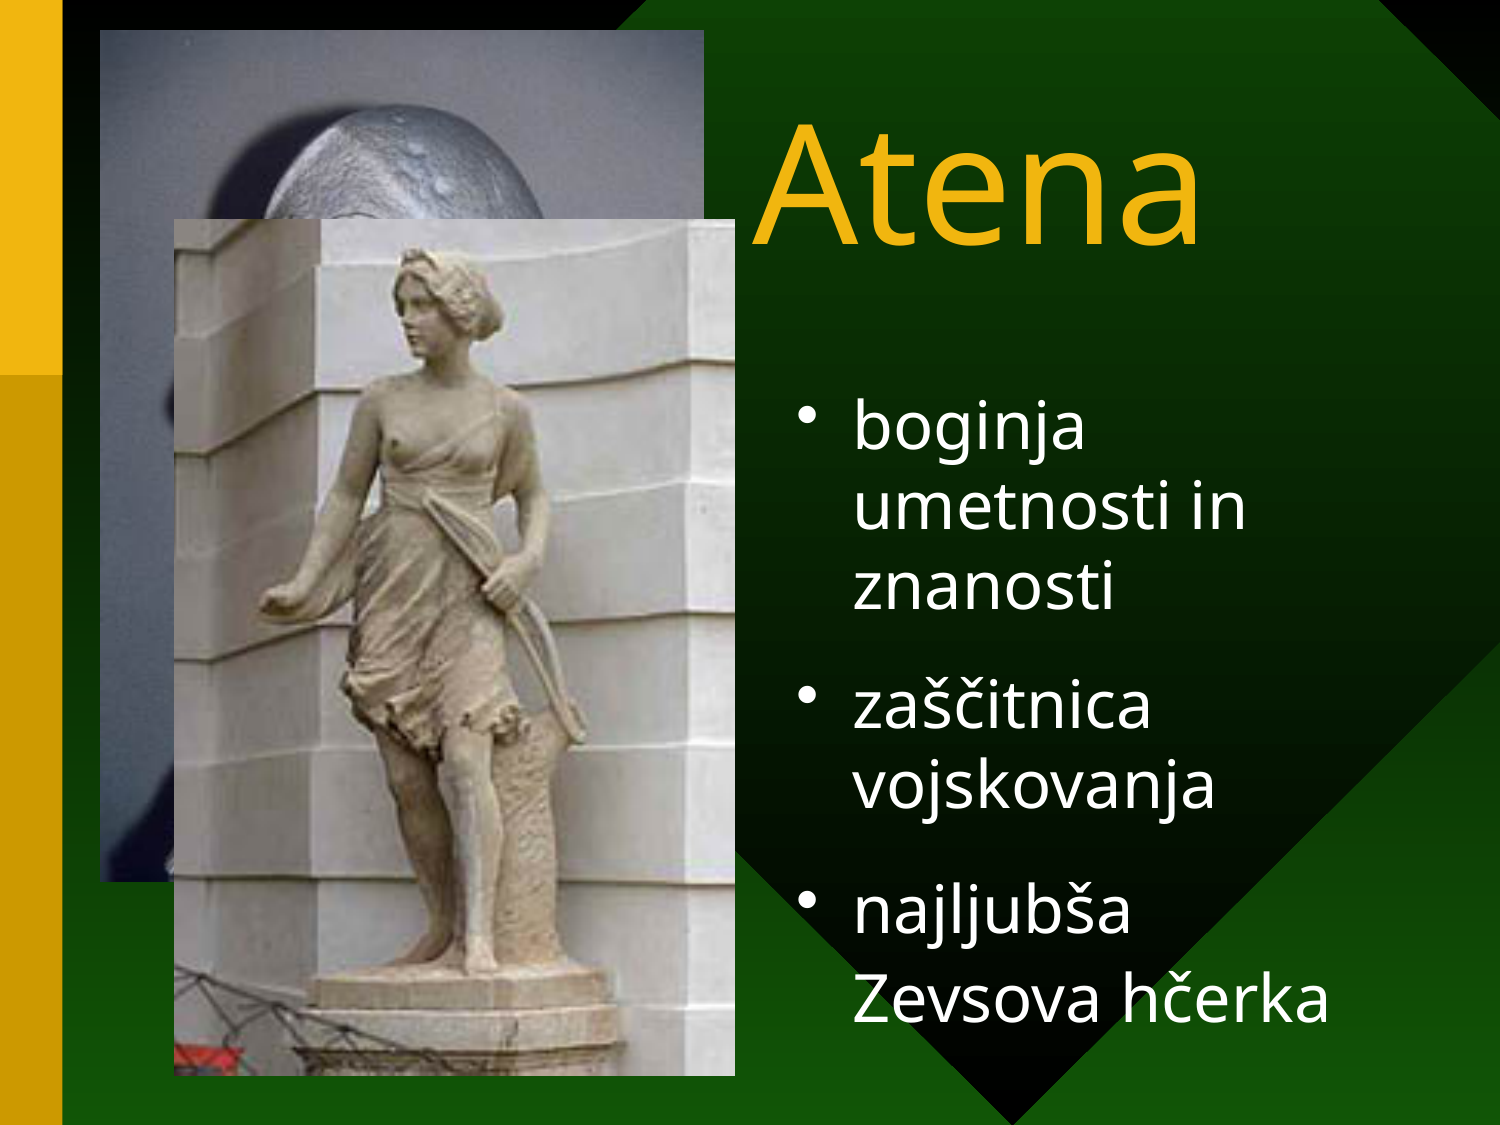

# Atena
boginja umetnosti in znanosti
zaščitnica vojskovanja
najljubša Zevsova hčerka